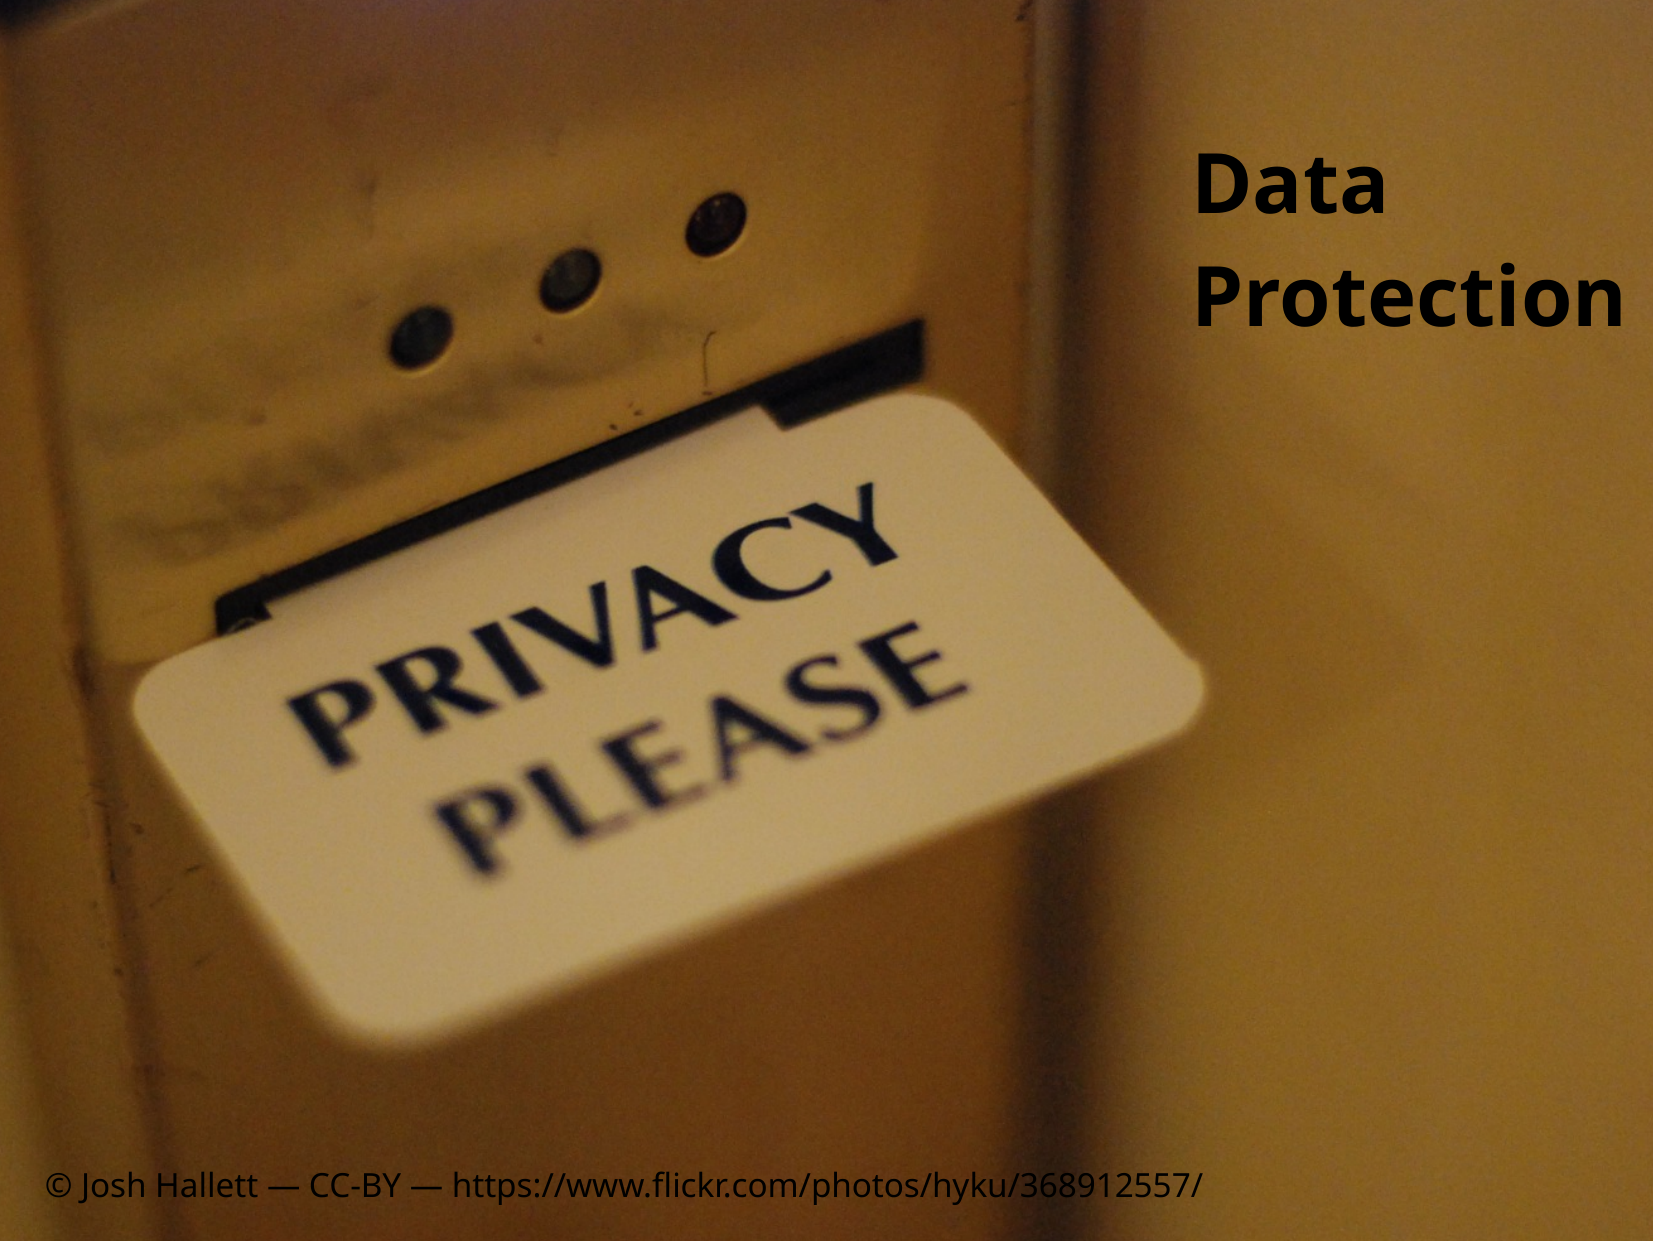

#
Data
Protection
© Josh Hallett — CC-BY — https://www.flickr.com/photos/hyku/368912557/